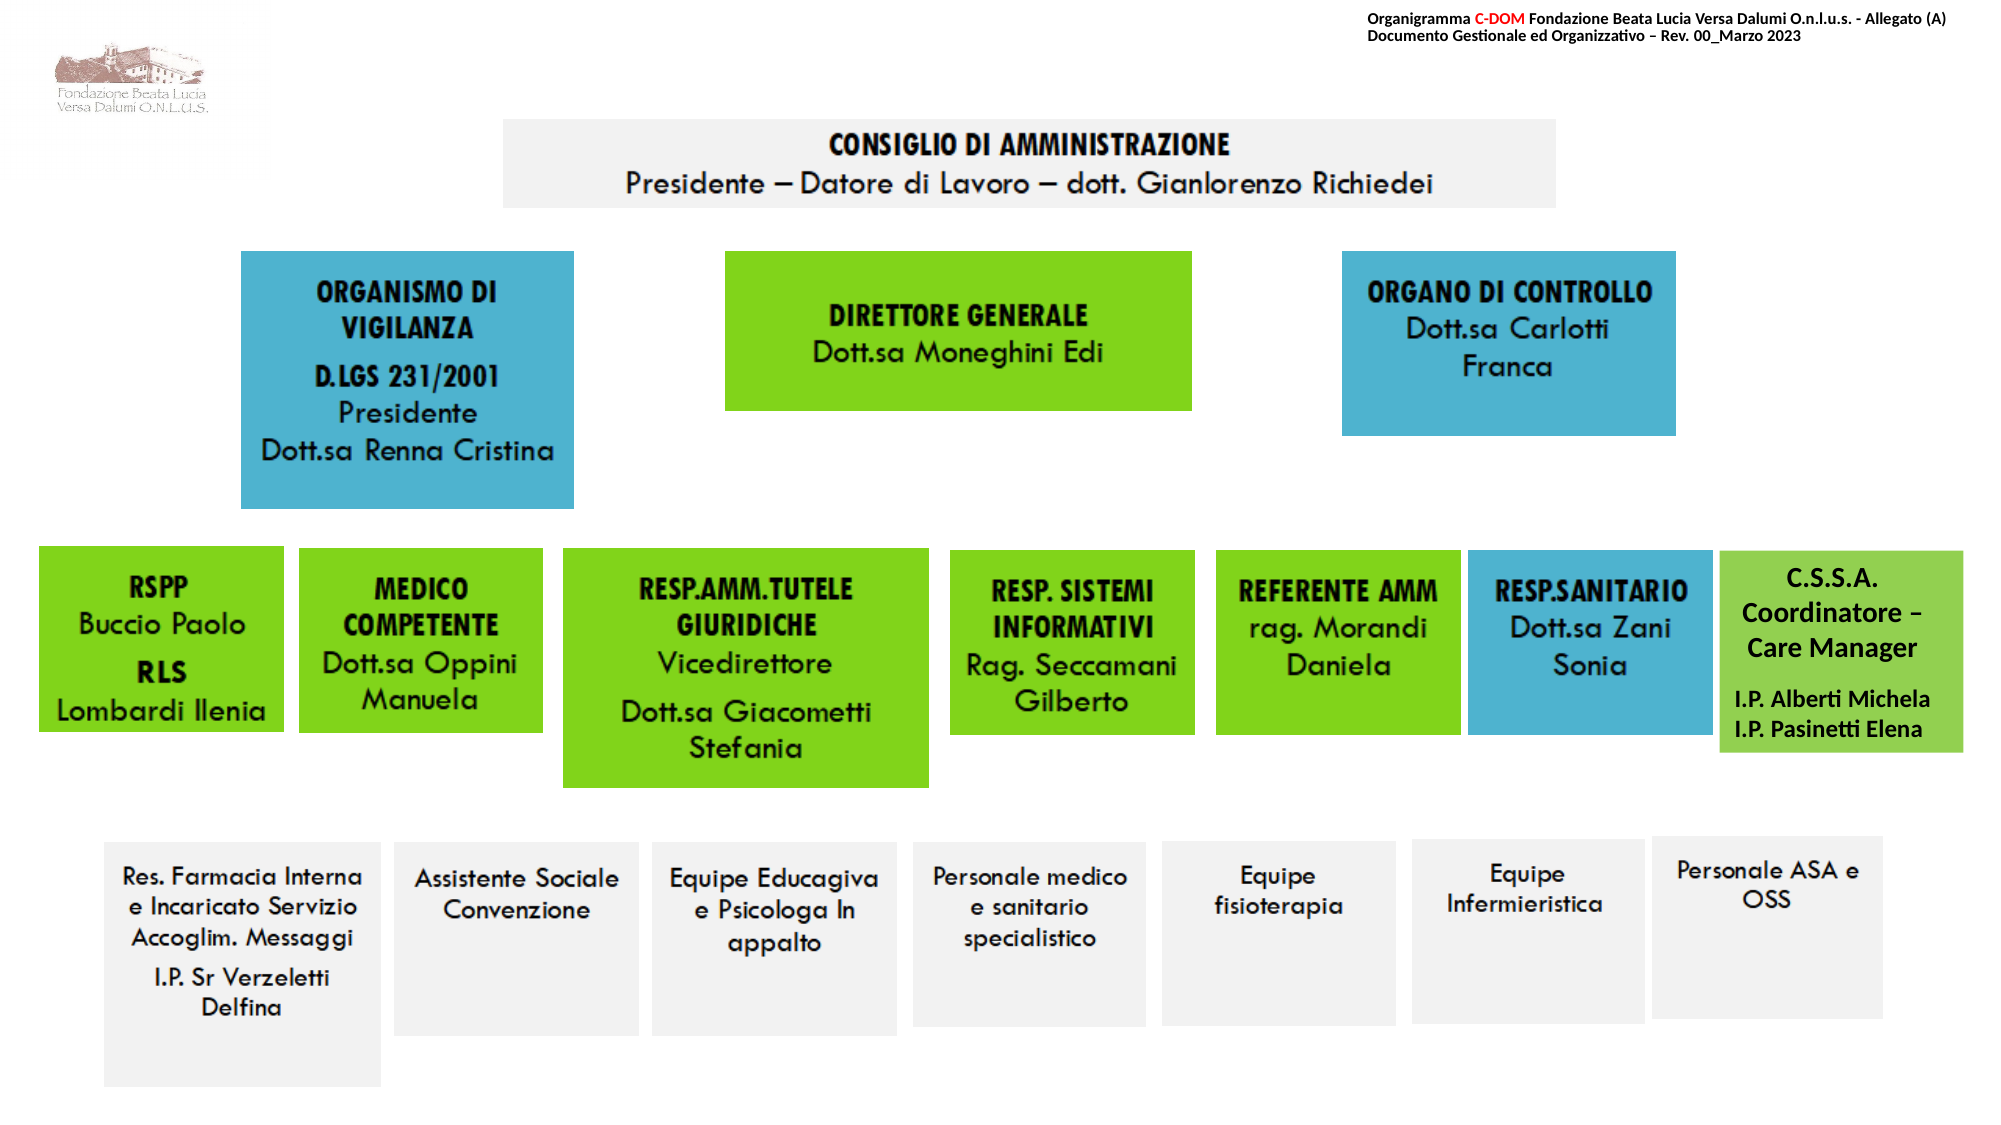

Organigramma C-DOM Fondazione Beata Lucia Versa Dalumi O.n.l.u.s. - Allegato (A)
Documento Gestionale ed Organizzativo – Rev. 00_Marzo 2023
C.S.S.A. Coordinatore – Care Manager
I.P. Alberti Michela
I.P. Pasinetti Elena